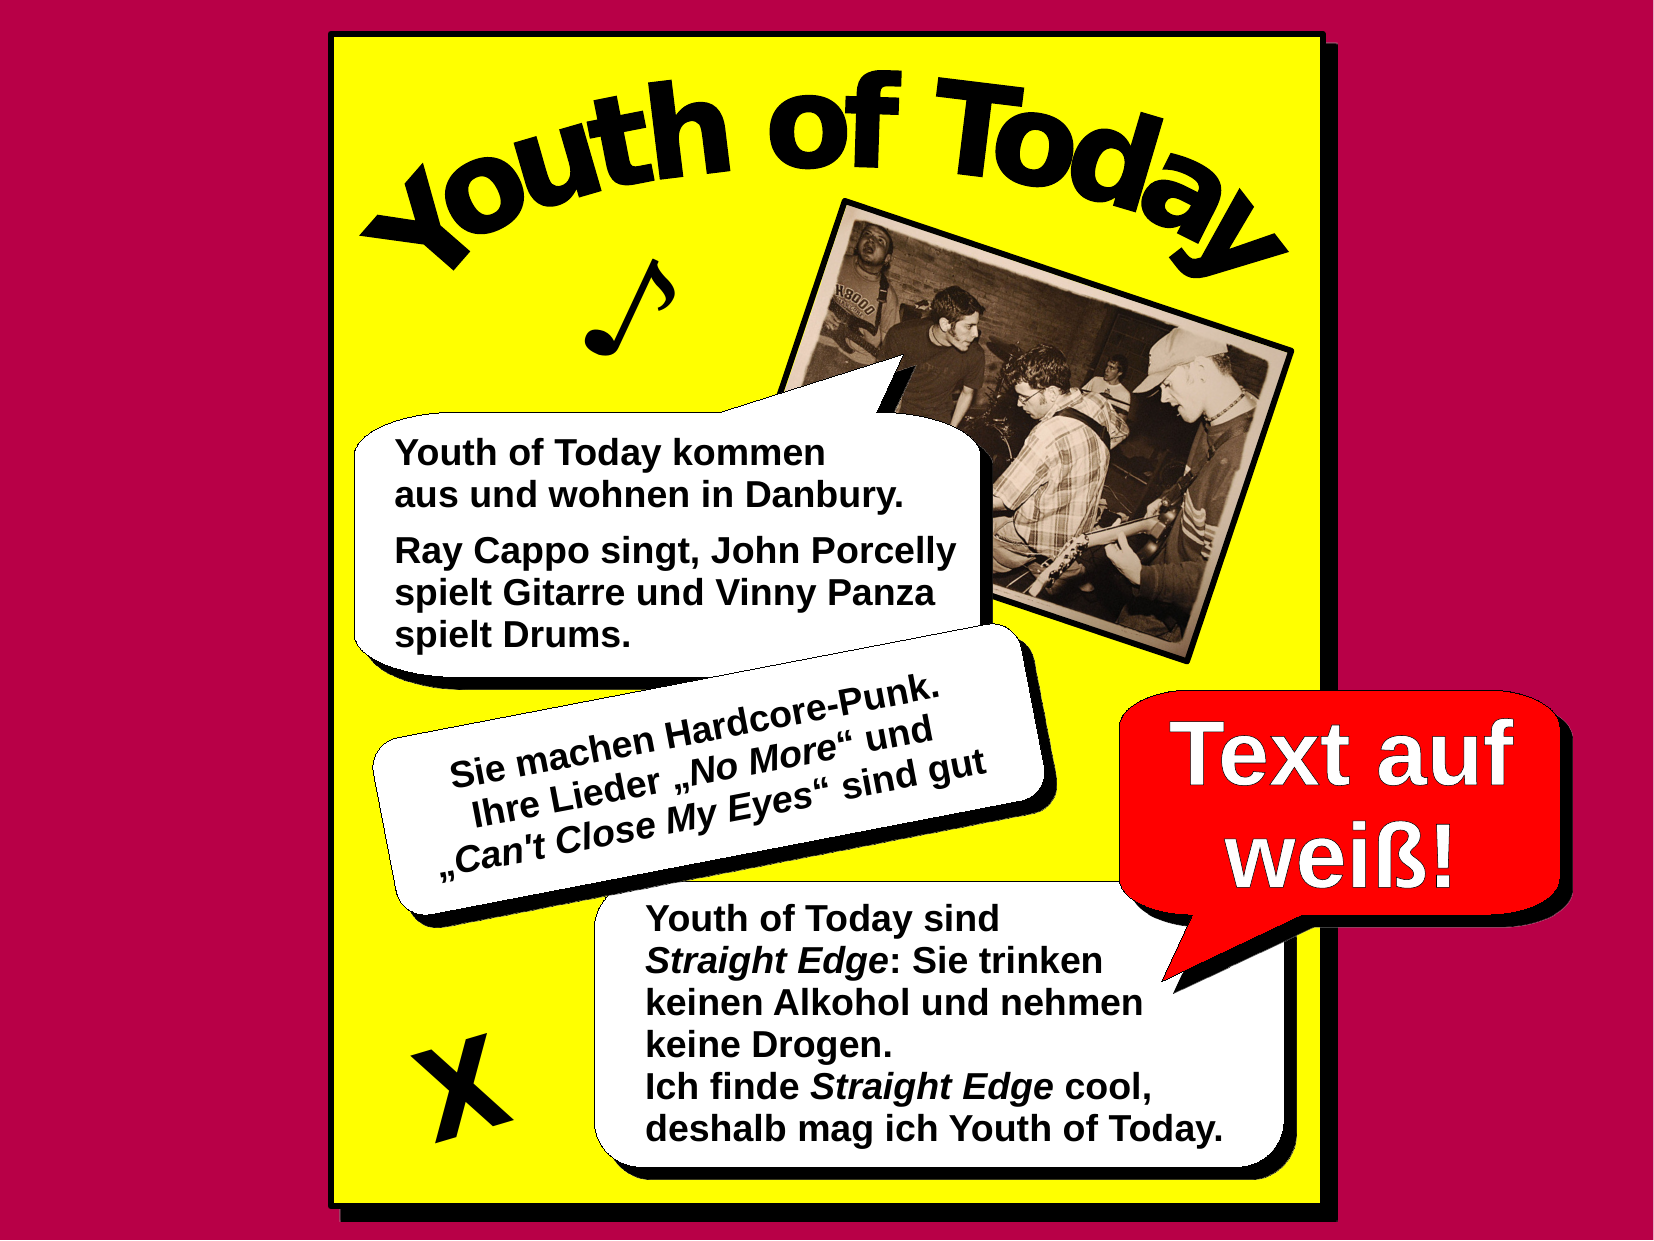

Youth of Today
♪
Youth of Today kommen
aus und wohnen in Danbury.
Ray Cappo singt, John Porcelly spielt Gitarre und Vinny Panza spielt Drums.
Text auf
weiß!
Sie machen Hardcore-Punk.
Ihre Lieder „No More“ und
„Can't Close My Eyes“ sind gut
Youth of Today sind
Straight Edge: Sie trinken
keinen Alkohol und nehmen
keine Drogen.
Ich finde Straight Edge cool,
deshalb mag ich Youth of Today.
X